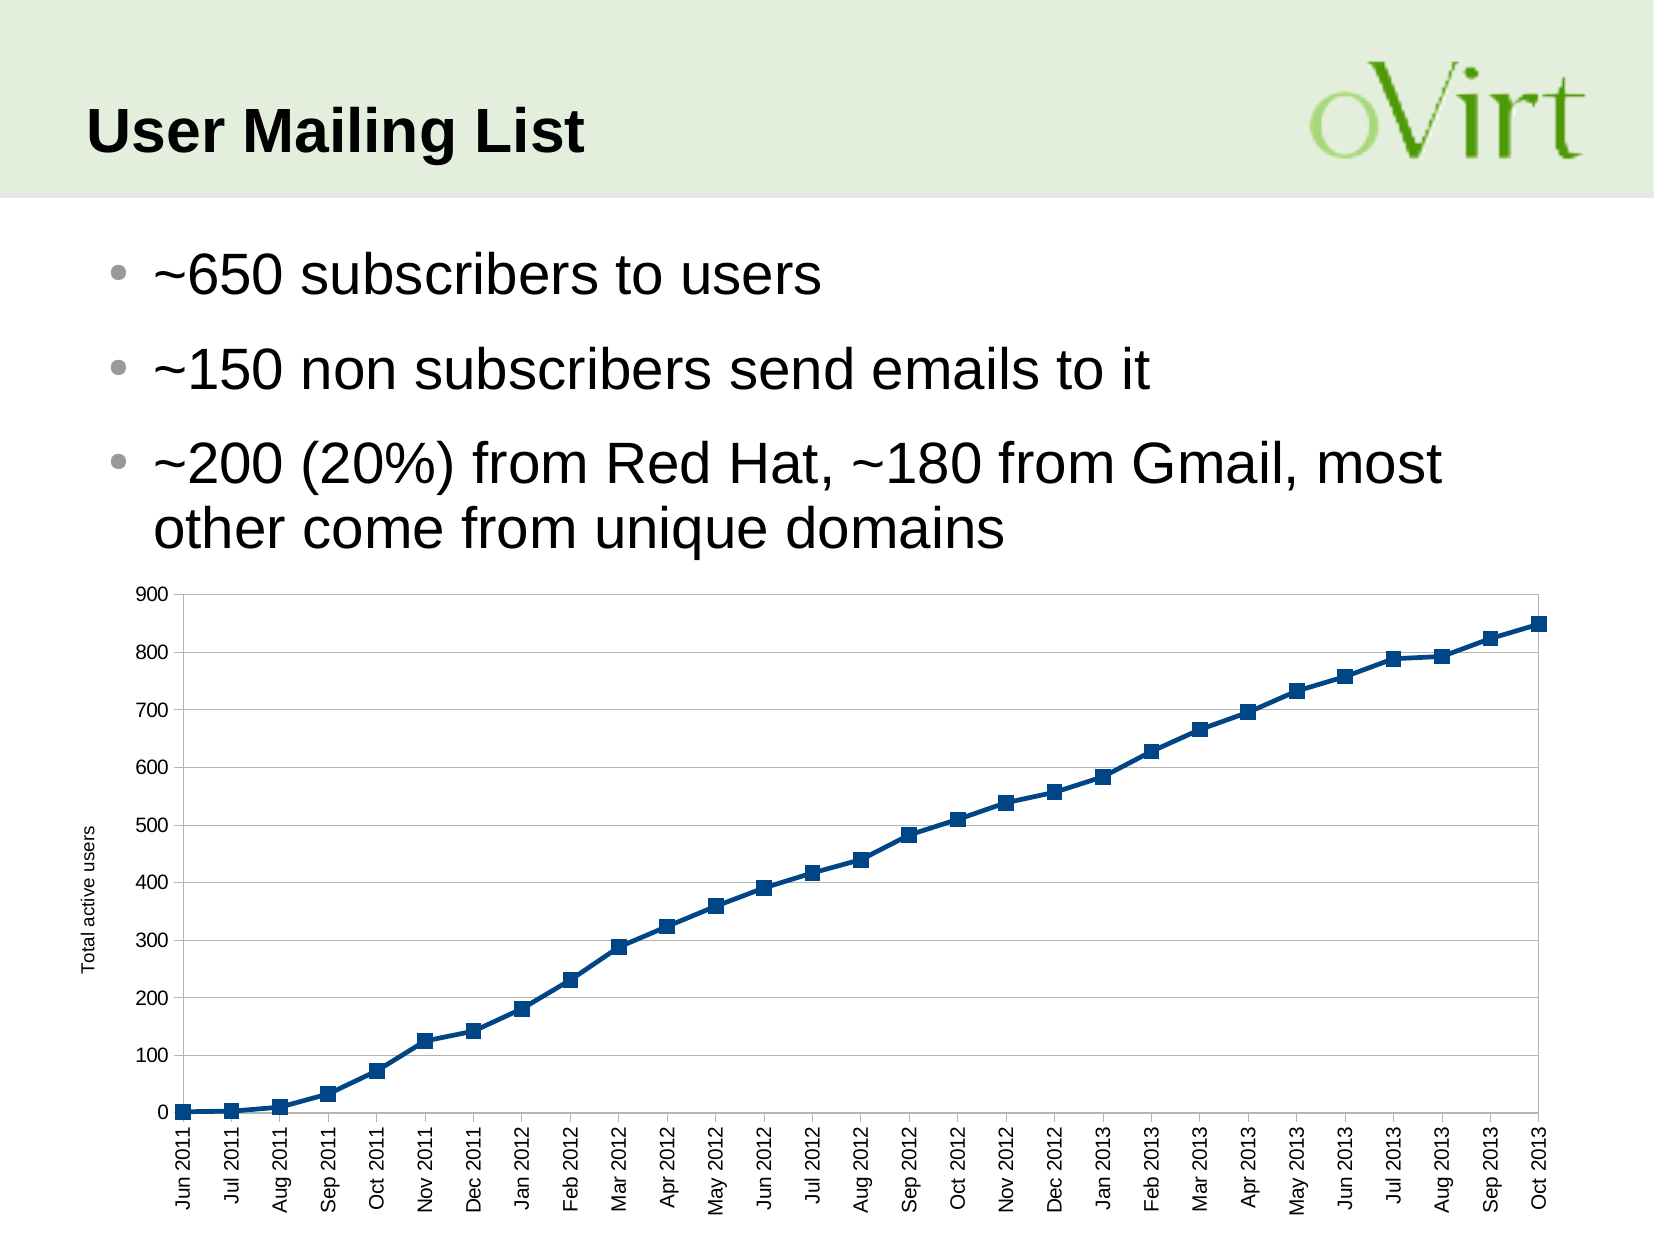

# User Mailing List
~650 subscribers to users
~150 non subscribers send emails to it
~200 (20%) from Red Hat, ~180 from Gmail, most other come from unique domains
### Chart
| Category | Column E |
|---|---|
| Jun 2011 | 2.0 |
| Jul 2011 | 3.0 |
| Aug 2011 | 10.0 |
| Sep 2011 | 33.0 |
| Oct 2011 | 73.0 |
| Nov 2011 | 125.0 |
| Dec 2011 | 142.0 |
| Jan 2012 | 181.0 |
| Feb 2012 | 231.0 |
| Mar 2012 | 288.0 |
| Apr 2012 | 324.0 |
| May 2012 | 359.0 |
| Jun 2012 | 391.0 |
| Jul 2012 | 417.0 |
| Aug 2012 | 440.0 |
| Sep 2012 | 483.0 |
| Oct 2012 | 510.0 |
| Nov 2012 | 539.0 |
| Dec 2012 | 557.0 |
| Jan 2013 | 584.0 |
| Feb 2013 | 628.0 |
| Mar 2013 | 666.0 |
| Apr 2013 | 696.0 |
| May 2013 | 733.0 |
| Jun 2013 | 758.0 |
| Jul 2013 | 789.0 |
| Aug 2013 | 793.0 |
| Sep 2013 | 824.0 |
| Oct 2013 | 849.0 |